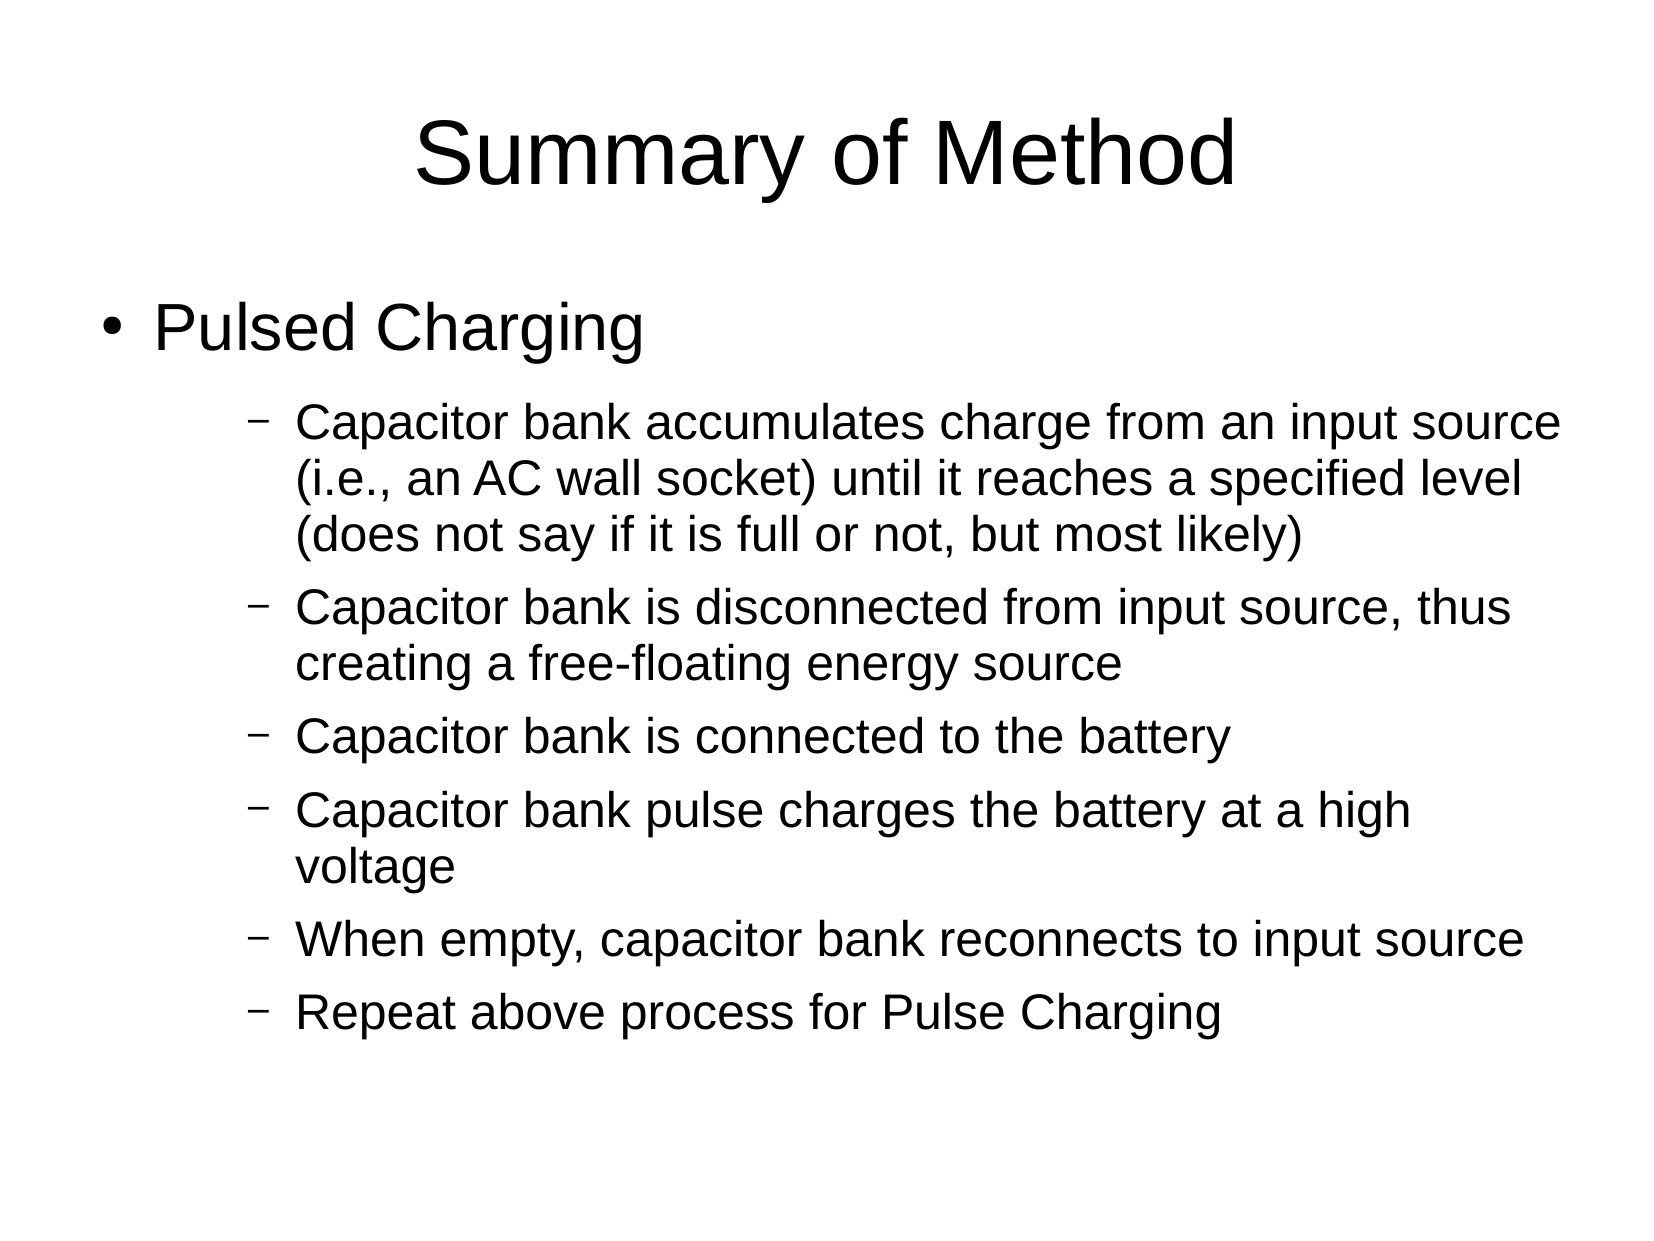

# Summary of Method
Pulsed Charging
Capacitor bank accumulates charge from an input source (i.e., an AC wall socket) until it reaches a specified level (does not say if it is full or not, but most likely)
Capacitor bank is disconnected from input source, thus creating a free-floating energy source
Capacitor bank is connected to the battery
Capacitor bank pulse charges the battery at a high voltage
When empty, capacitor bank reconnects to input source
Repeat above process for Pulse Charging